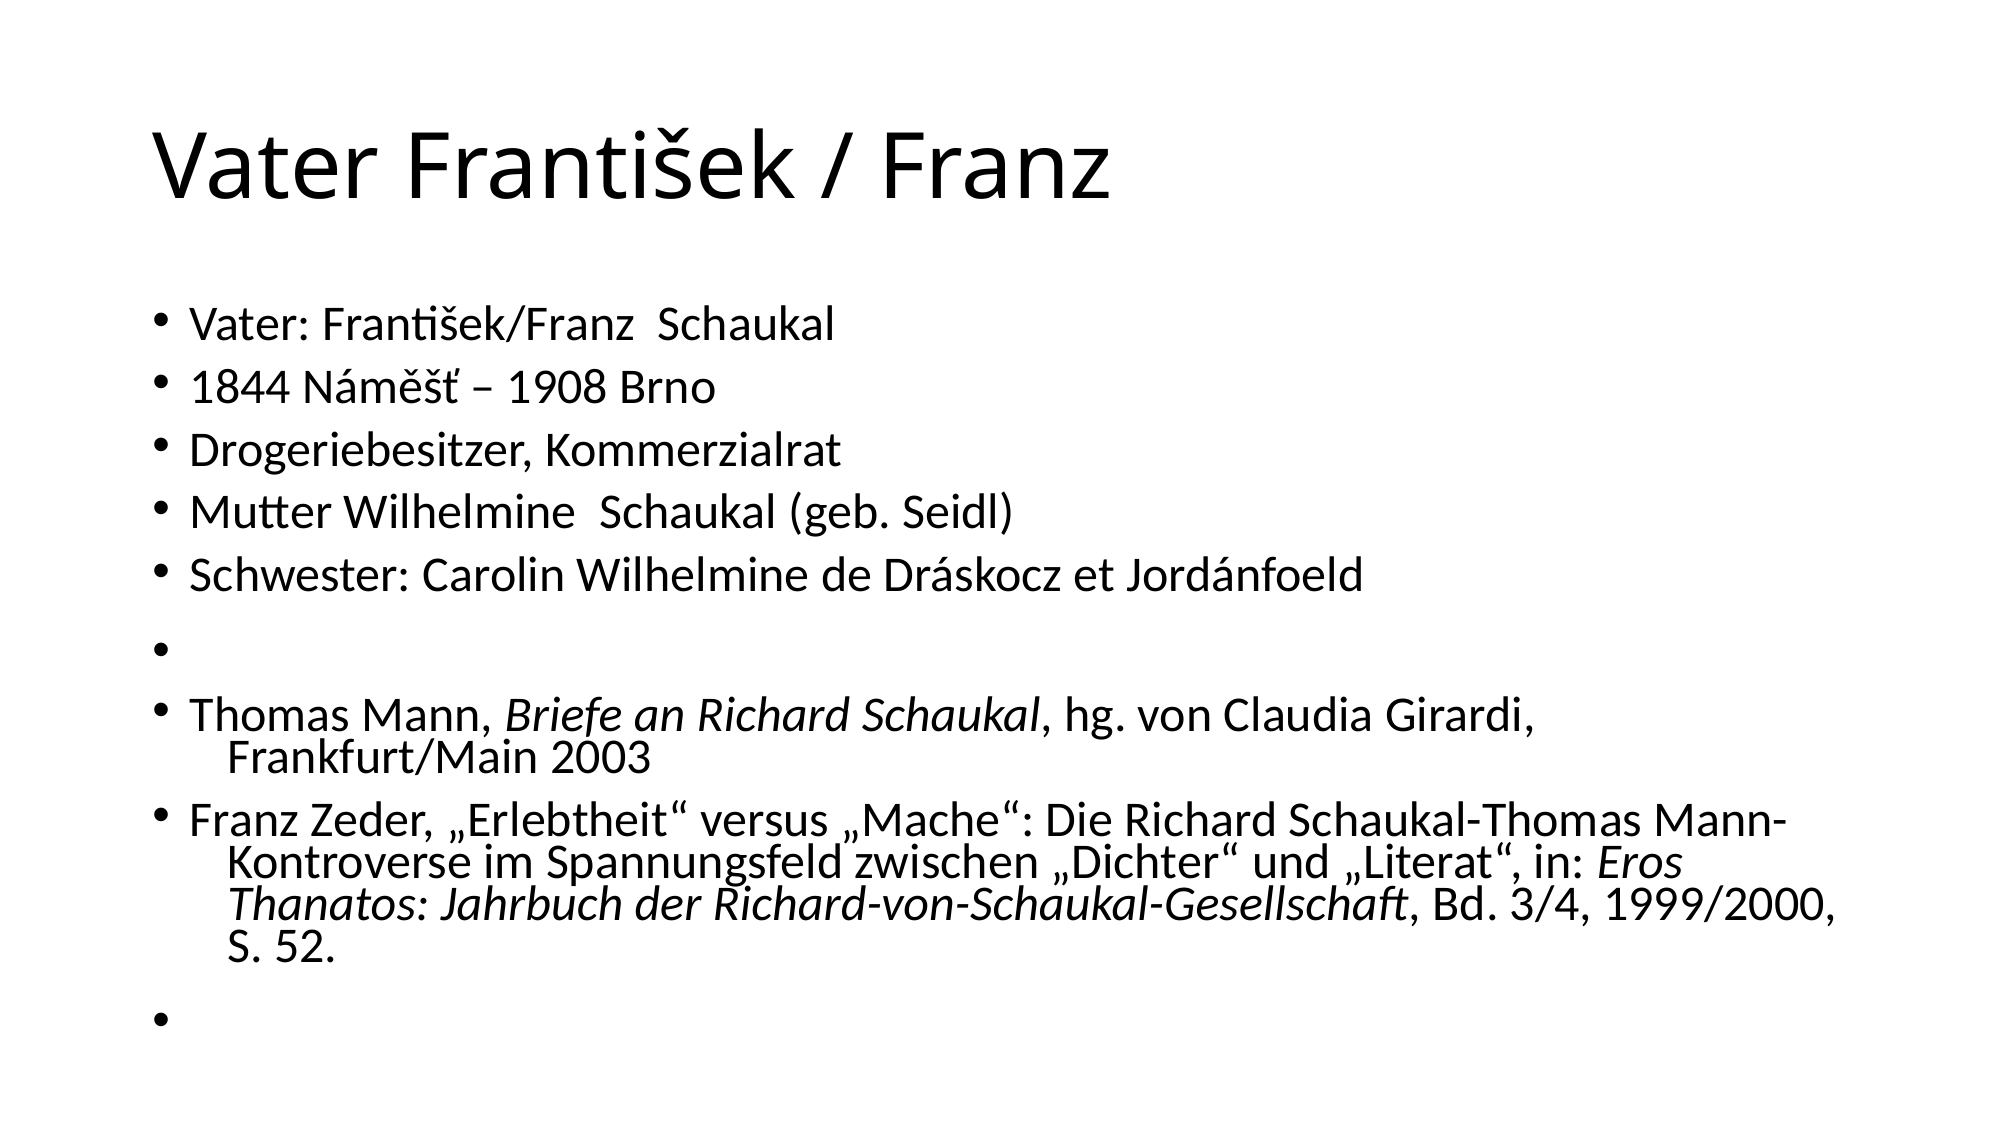

# Vater František / Franz
Vater: František/Franz Schaukal
1844 Náměšť – 1908 Brno
Drogeriebesitzer, Kommerzialrat
Mutter Wilhelmine Schaukal (geb. Seidl)
Schwester: Carolin Wilhelmine de Dráskocz et Jordánfoeld
Thomas Mann, Briefe an Richard Schaukal, hg. von Claudia Girardi, Frankfurt/Main 2003
Franz Zeder, „Erlebtheit“ versus „Mache“: Die Richard Schaukal-Thomas Mann-Kontroverse im Spannungsfeld zwischen „Dichter“ und „Literat“, in: Eros Thanatos: Jahrbuch der Richard-von-Schaukal-Gesellschaft, Bd. 3/4, 1999/2000, S. 52.